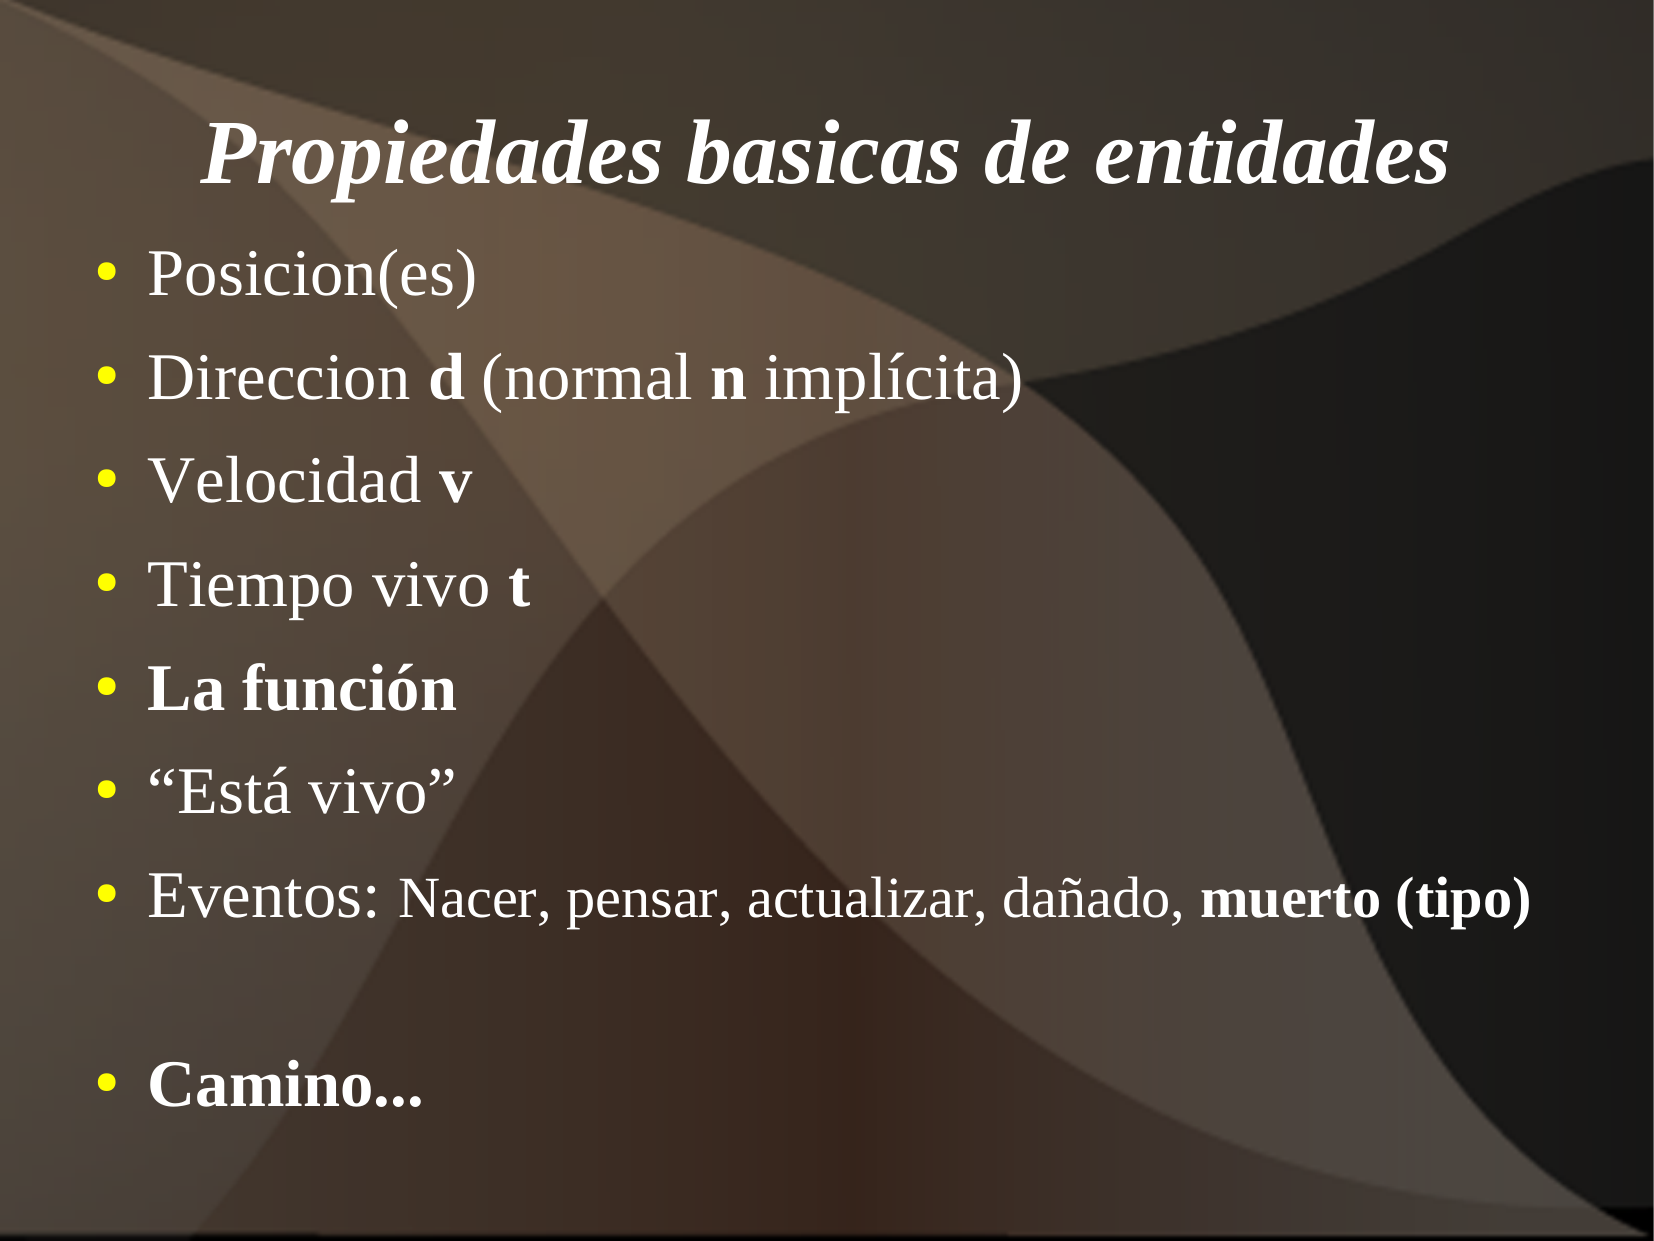

# Propiedades basicas de entidades
Posicion(es)
Direccion d (normal n implícita)
Velocidad v
Tiempo vivo t
La función
“Está vivo”
Eventos: Nacer, pensar, actualizar, dañado, muerto (tipo)
Camino...